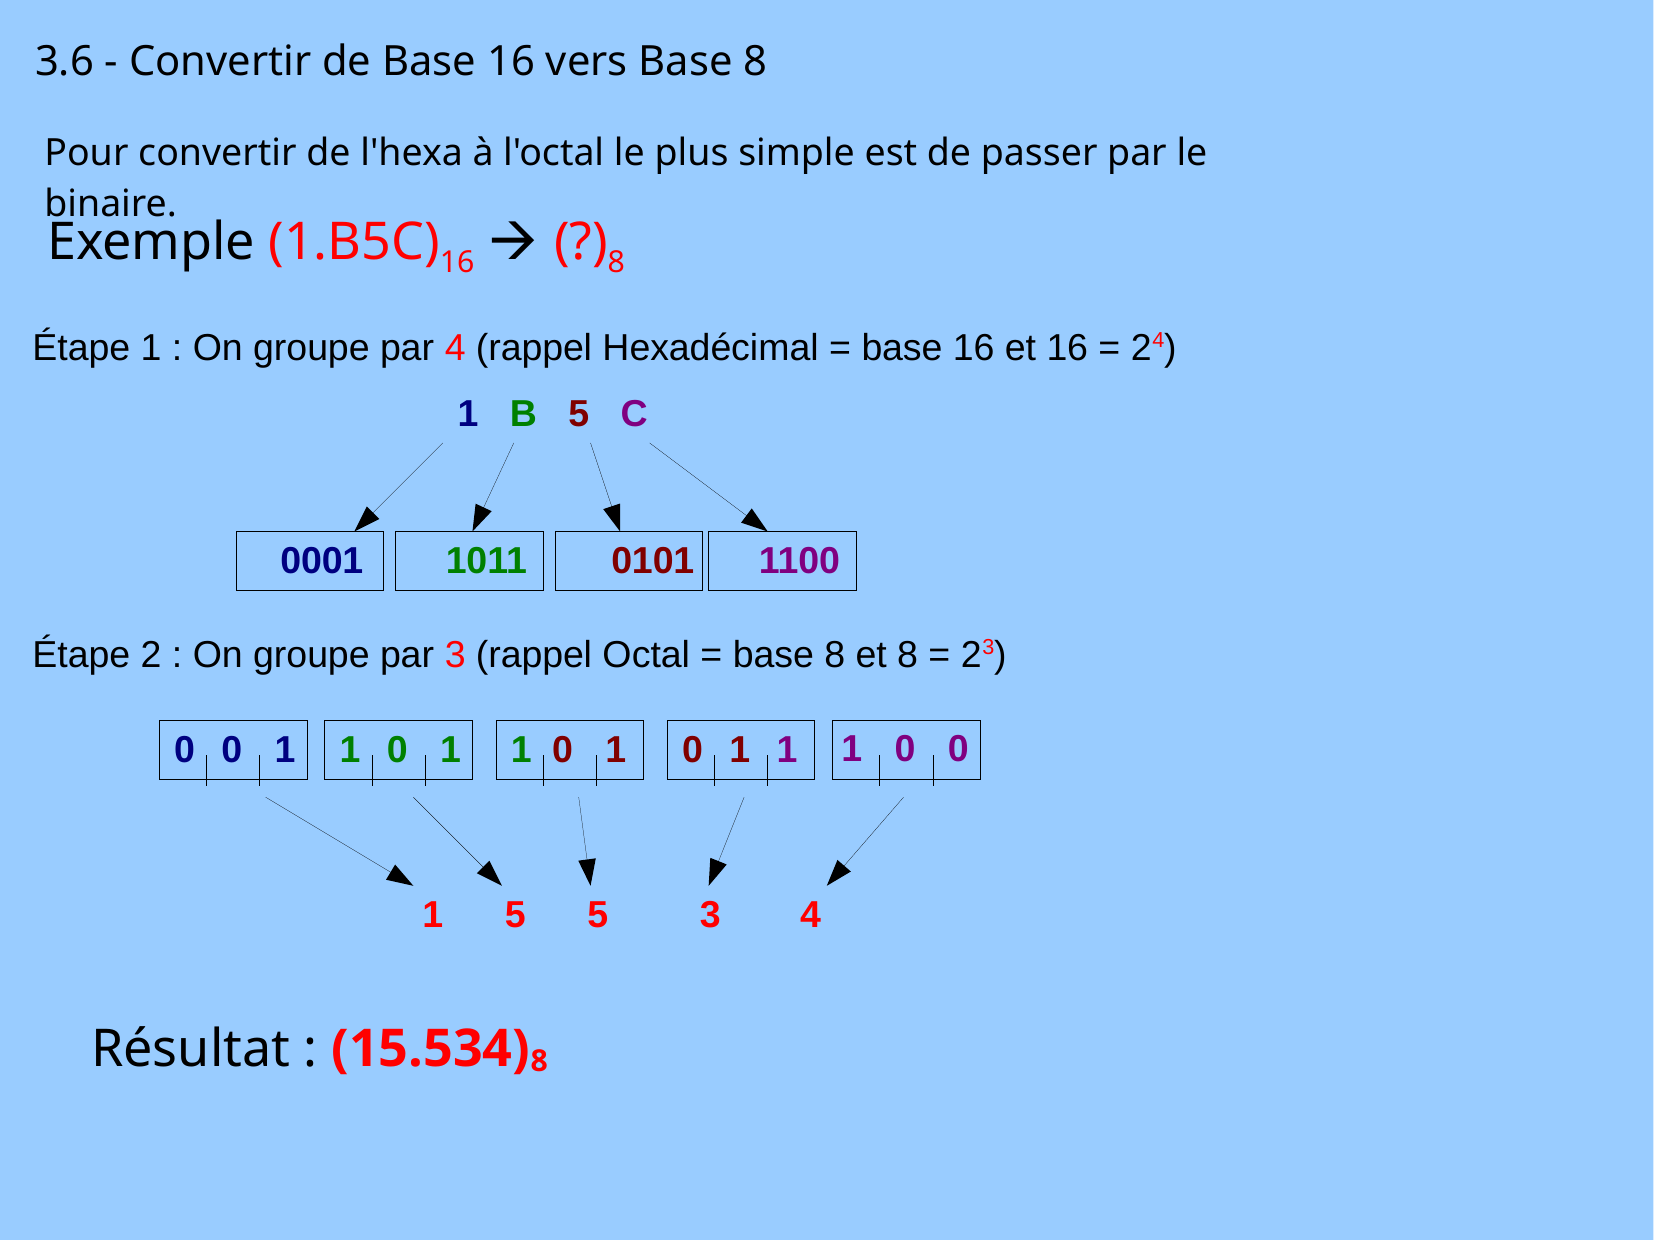

3.6 - Convertir de Base 16 vers Base 8
Pour convertir de l'hexa à l'octal le plus simple est de passer par le binaire.
Exemple (1.B5C)16  (?)8
Étape 1 : On groupe par 4 (rappel Hexadécimal = base 16 et 16 = 24)
1 B 5 C
0001
1011
0101
1100
Étape 2 : On groupe par 3 (rappel Octal = base 8 et 8 = 23)
0
1
0
1
1
1
0
1
0
1
0
1
1
0
0
1
5
5
3
4
Résultat : (15.534)8